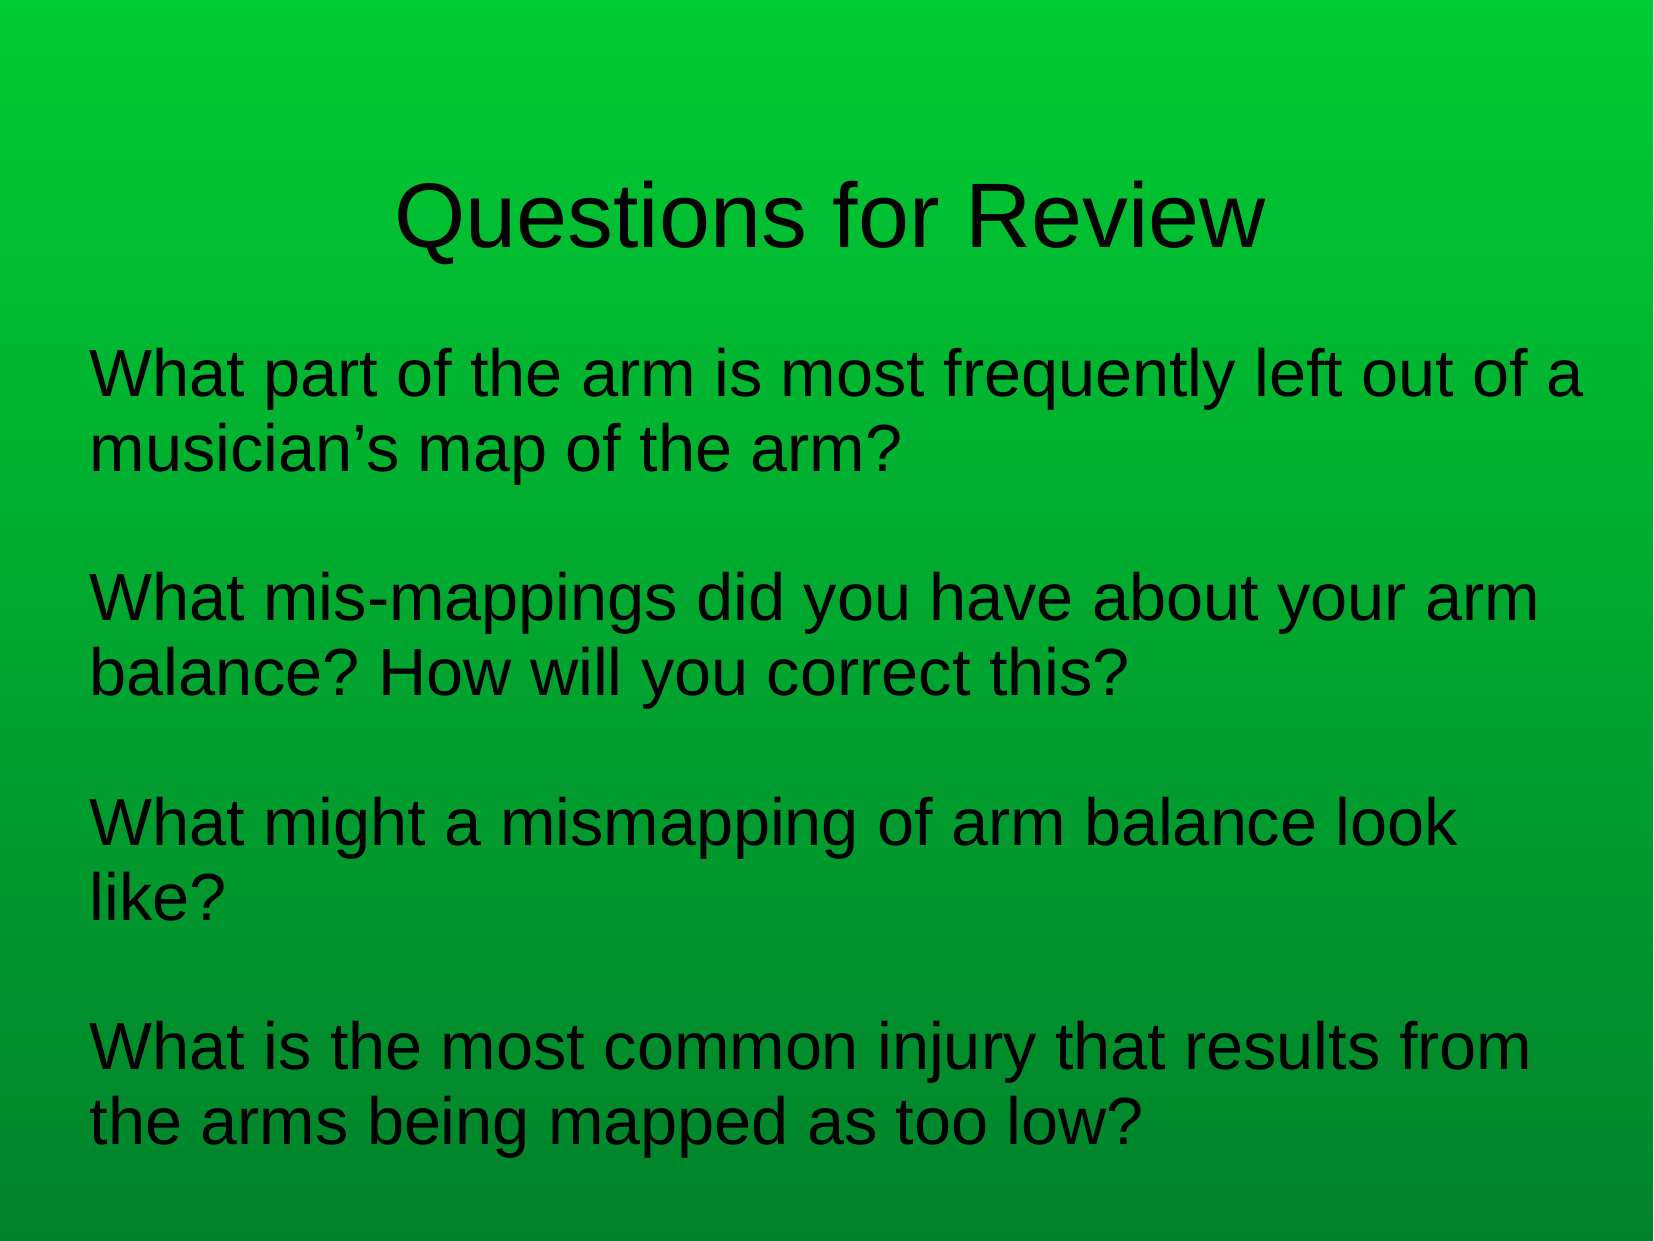

# Questions for Review
What part of the arm is most frequently left out of a musician’s map of the arm?
What mis-mappings did you have about your arm balance? How will you correct this?
What might a mismapping of arm balance look like?
What is the most common injury that results from the arms being mapped as too low?